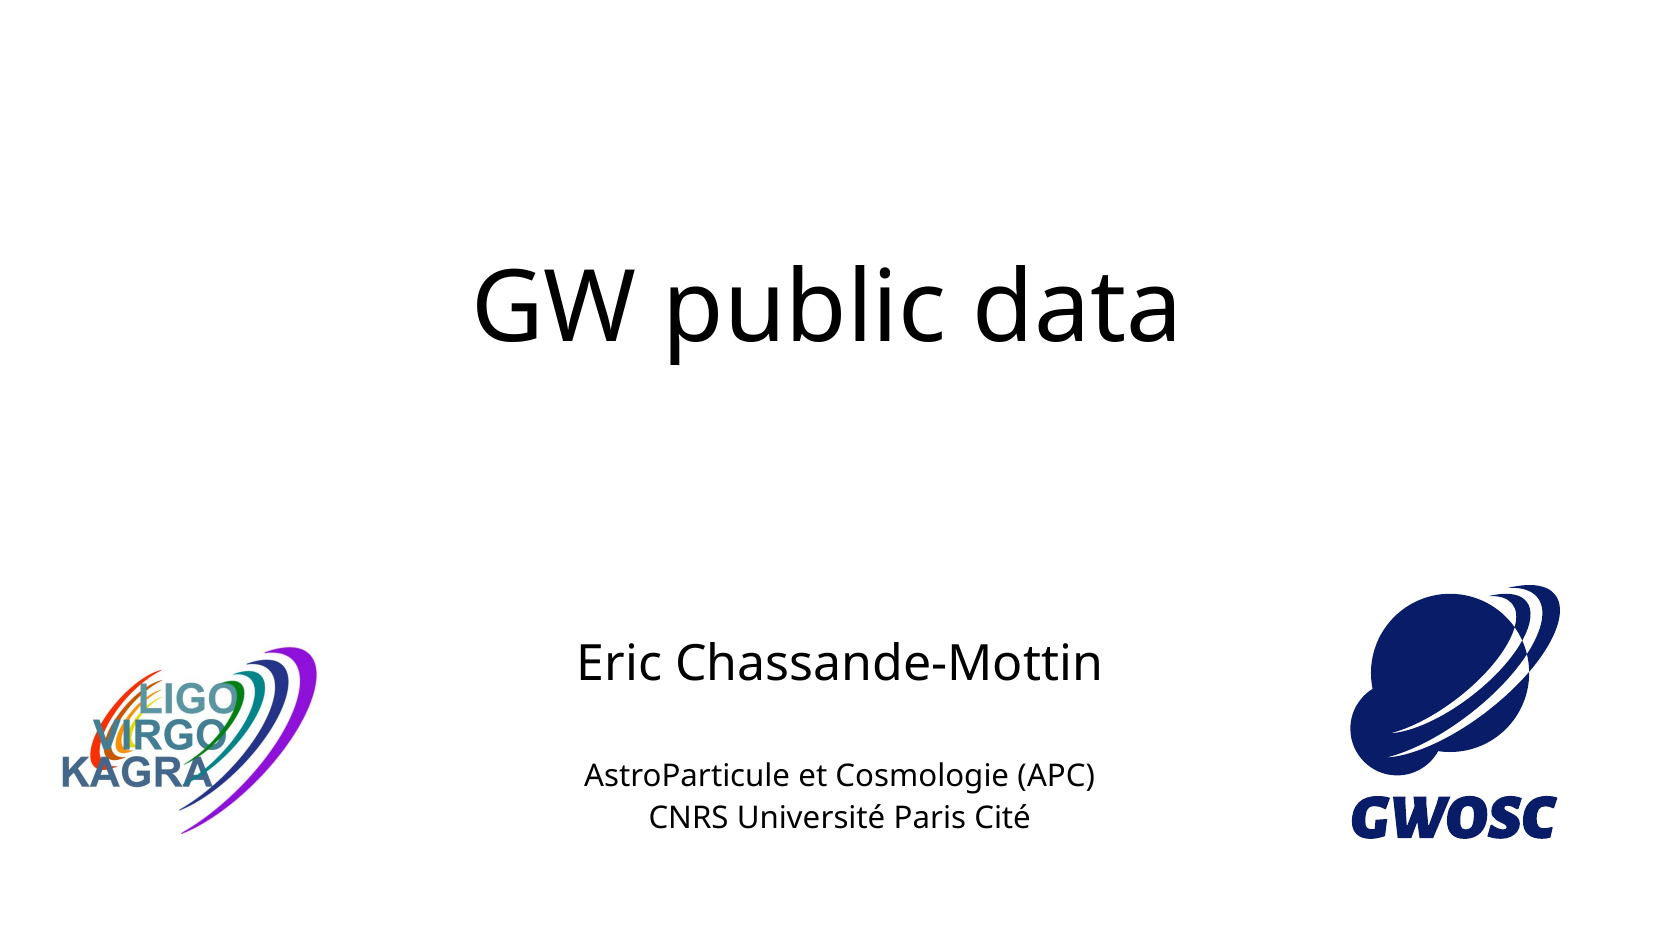

# GW public data
Eric Chassande-Mottin
AstroParticule et Cosmologie (APC)
CNRS Université Paris Cité
Credits : NASA Goddard